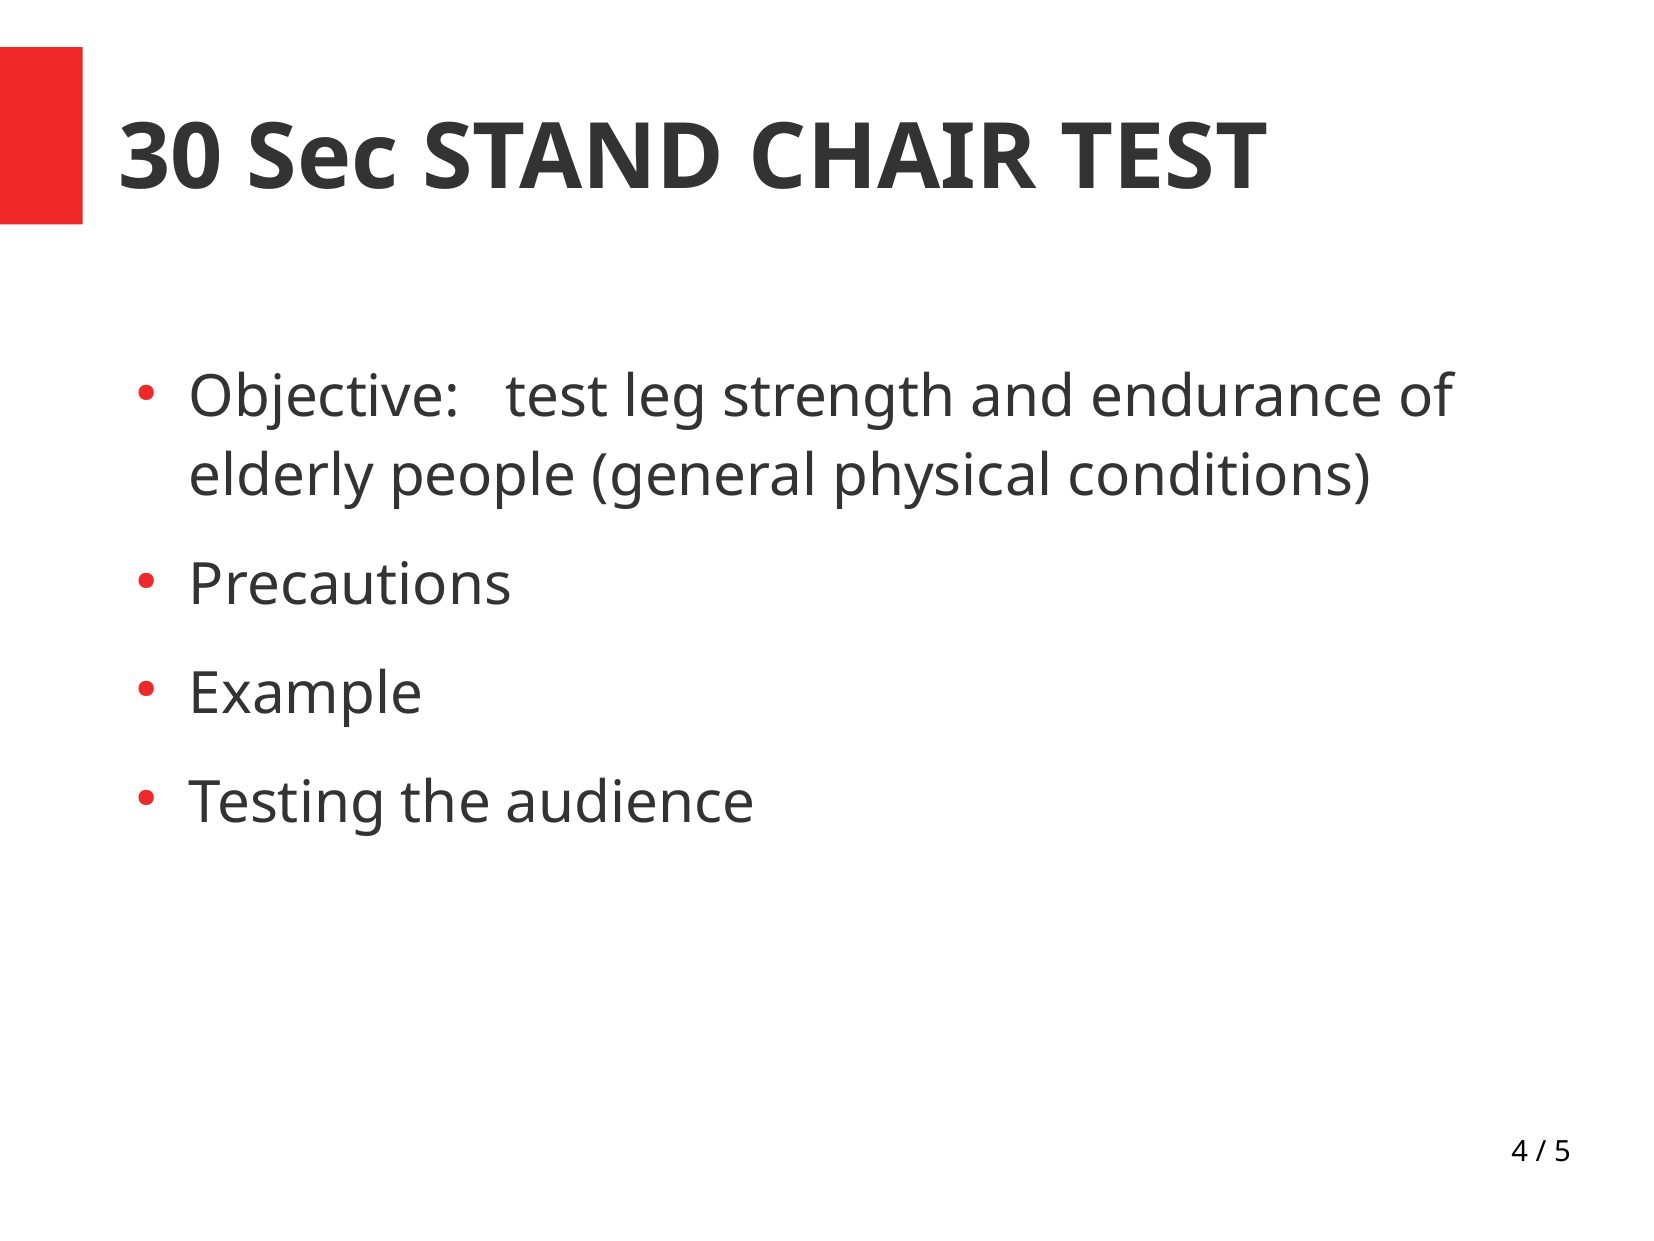

# 30 Sec STAND CHAIR TEST
Objective: test leg strength and endurance of elderly people (general physical conditions)
Precautions
Example
Testing the audience
4